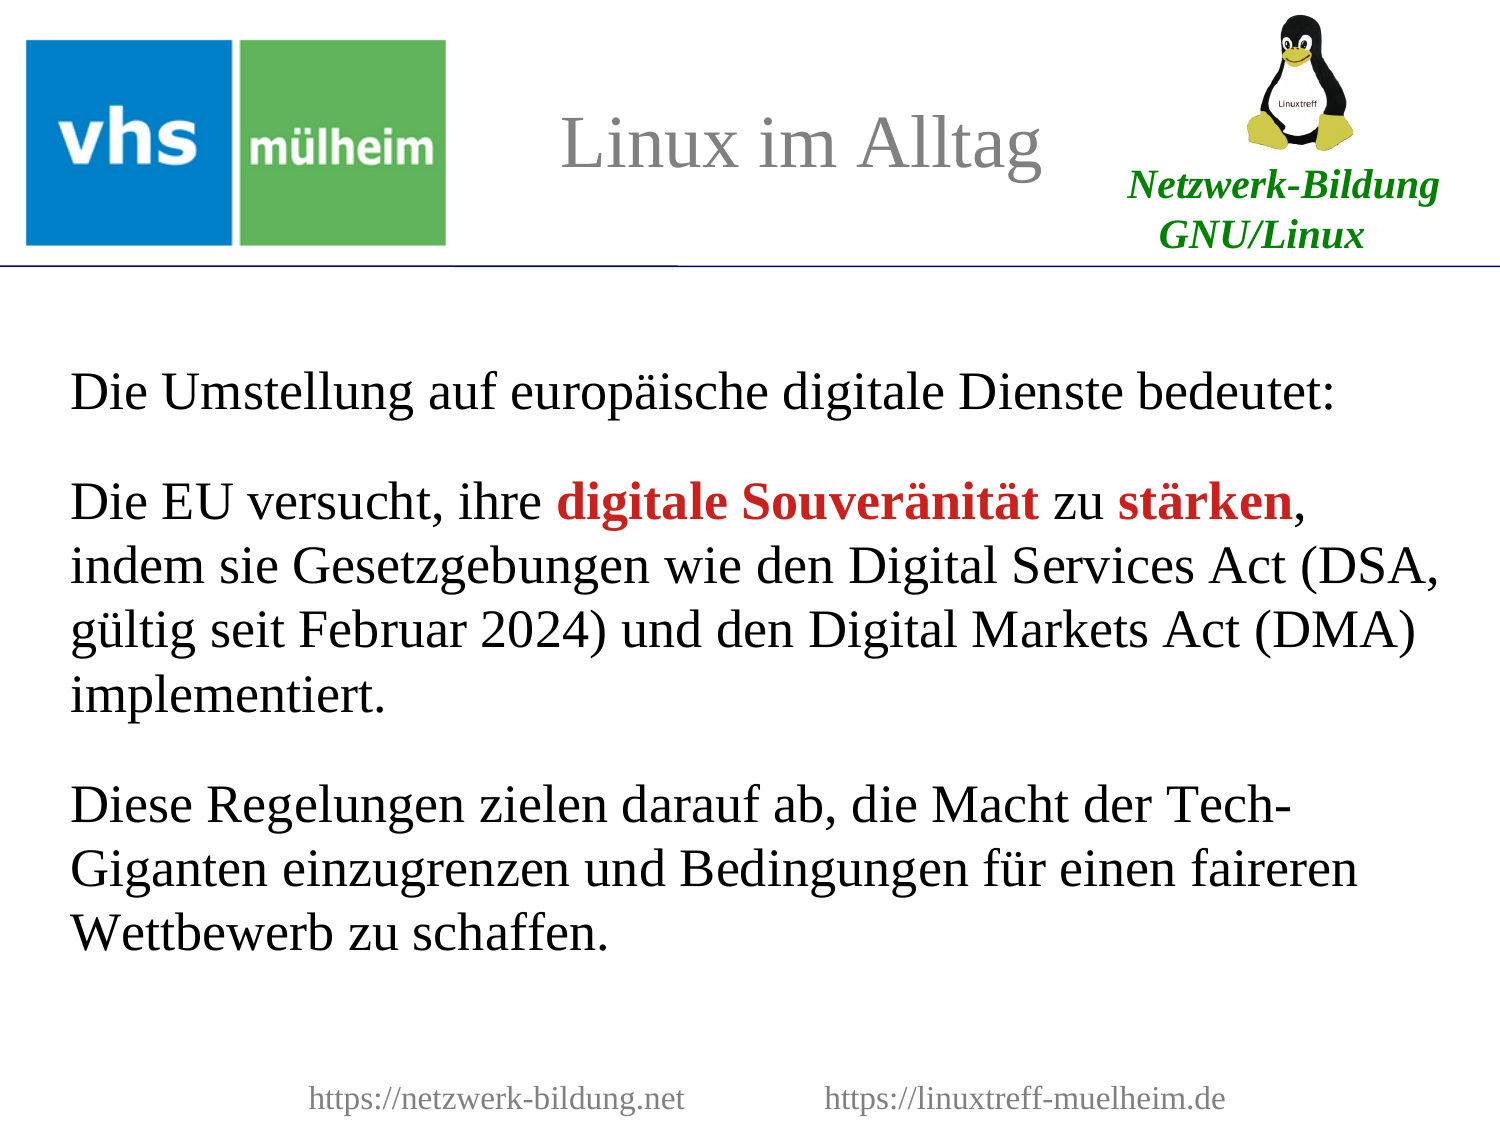

Linux im Alltag
Netzwerk-Bildung
 GNU/Linux
Die Umstellung auf europäische digitale Dienste bedeutet:
Die EU versucht, ihre digitale Souveränität zu stärken, indem sie Gesetzgebungen wie den Digital Services Act (DSA, gültig seit Februar 2024) und den Digital Markets Act (DMA) implementiert.
Diese Regelungen zielen darauf ab, die Macht der Tech-Giganten einzugrenzen und Bedingungen für einen faireren Wettbewerb zu schaffen.
https://netzwerk-bildung.net		https://linuxtreff-muelheim.de